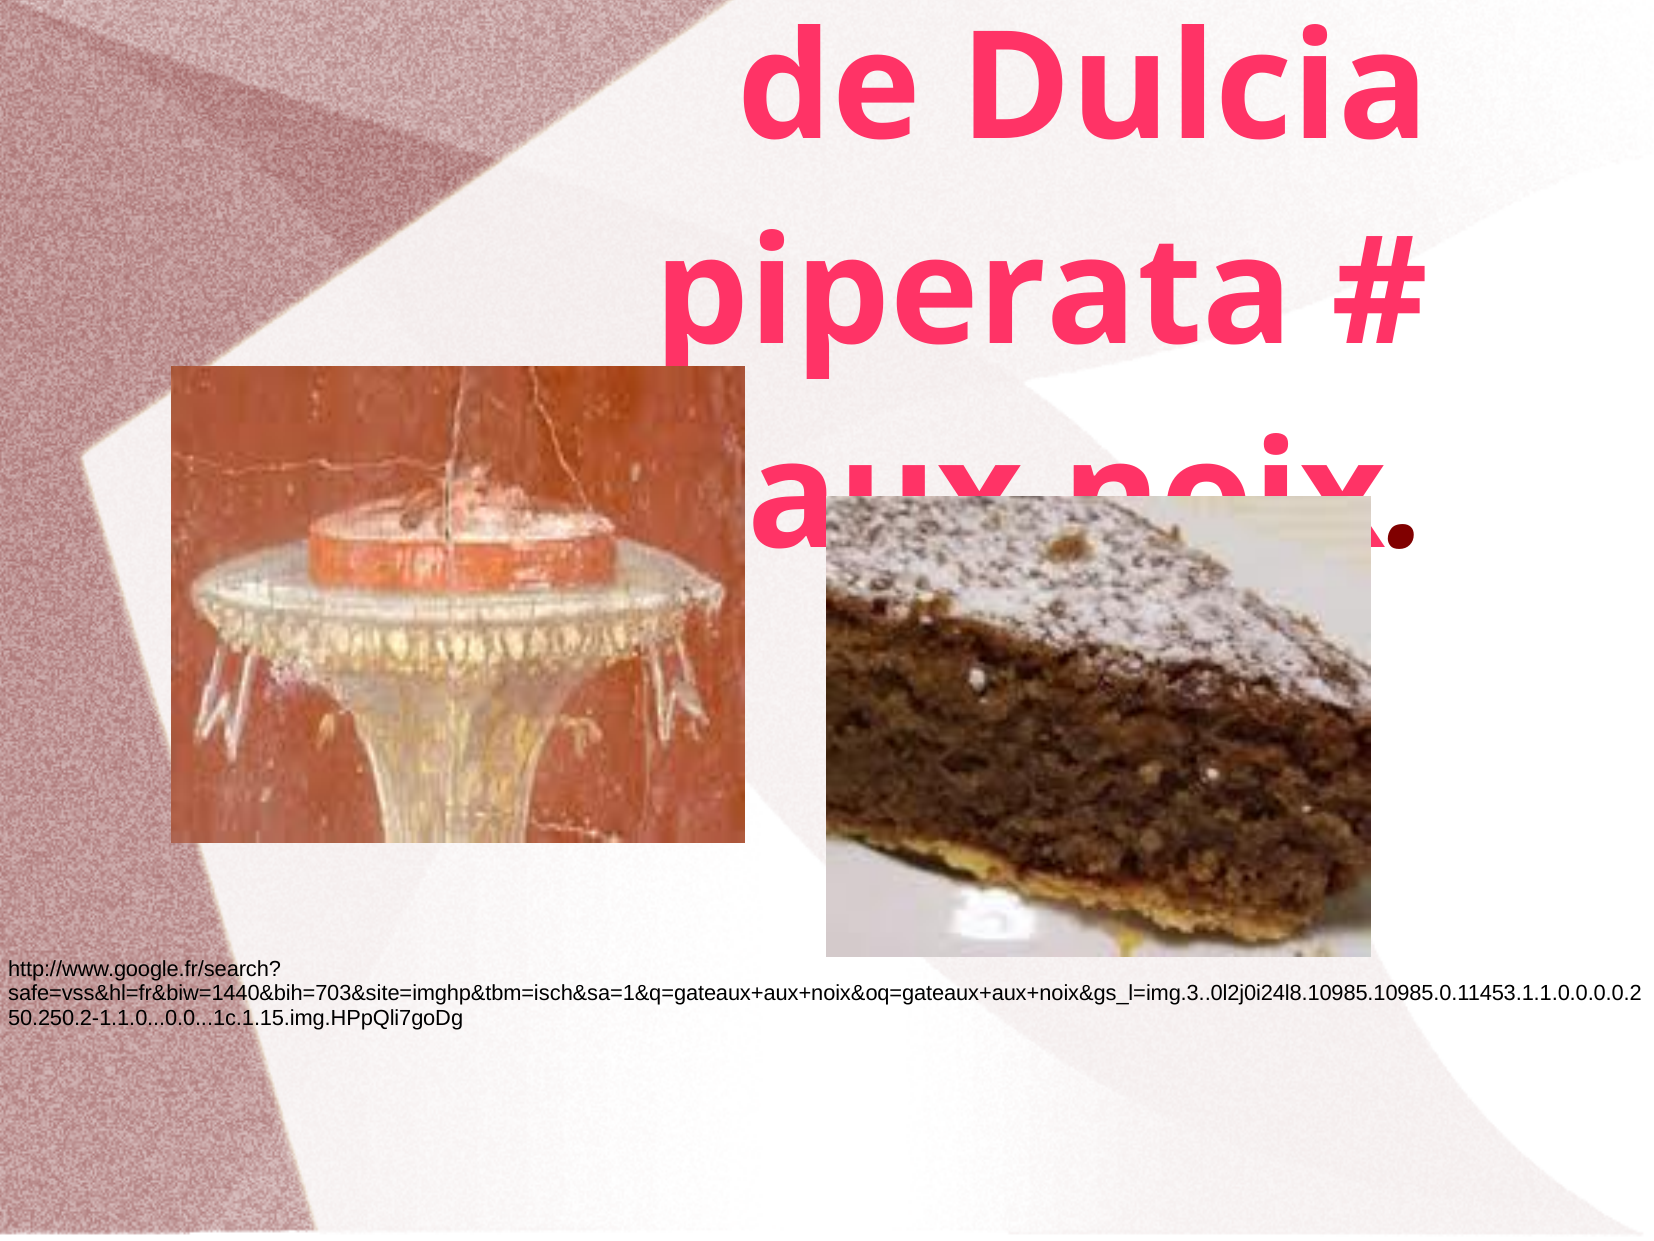

# Voici des images de Dulcia piperata # Gâteau aux noix.
http://www.google.fr/search?safe=vss&hl=fr&biw=1440&bih=703&site=imghp&tbm=isch&sa=1&q=gateaux+aux+noix&oq=gateaux+aux+noix&gs_l=img.3..0l2j0i24l8.10985.10985.0.11453.1.1.0.0.0.0.250.250.2-1.1.0...0.0...1c.1.15.img.HPpQli7goDg